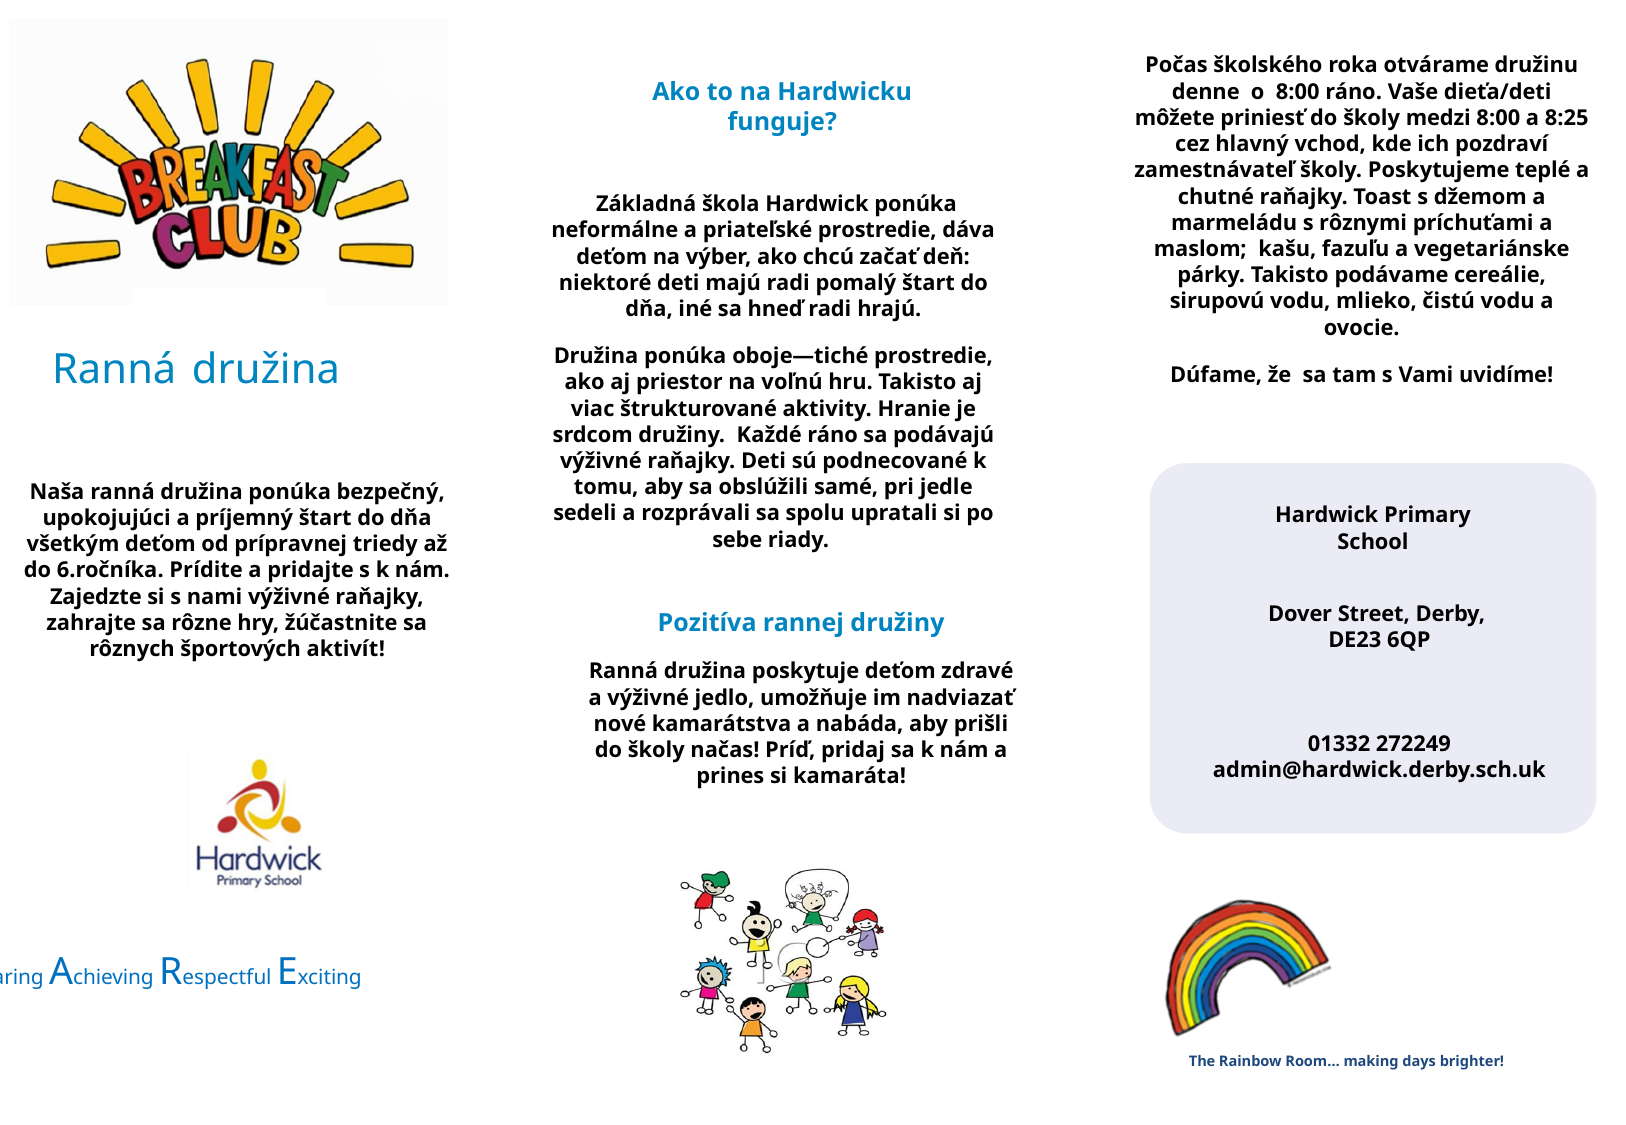

Počas školského roka otvárame družinu denne o 8:00 ráno. Vaše dieťa/deti môžete priniesť do školy medzi 8:00 a 8:25 cez hlavný vchod, kde ich pozdraví zamestnávateľ školy. Poskytujeme teplé a chutné raňajky. Toast s džemom a marmeládu s rôznymi príchuťami a maslom; kašu, fazuľu a vegetariánske párky. Takisto podávame cereálie, sirupovú vodu, mlieko, čistú vodu a ovocie.
Dúfame, že sa tam s Vami uvidíme!
Ako to na Hardwicku funguje?
 Základná škola Hardwick ponúka neformálne a priateľské prostredie, dáva deťom na výber, ako chcú začať deň: niektoré deti majú radi pomalý štart do dňa, iné sa hneď radi hrajú.
Družina ponúka oboje—tiché prostredie, ako aj priestor na voľnú hru. Takisto aj viac štrukturované aktivity. Hranie je srdcom družiny. Každé ráno sa podávajú výživné raňajky. Deti sú podnecované k tomu, aby sa obslúžili samé, pri jedle sedeli a rozprávali sa spolu upratali si po sebe riady.
Ranná družina
Naša ranná družina ponúka bezpečný, upokojujúci a príjemný štart do dňa všetkým deťom od prípravnej triedy až do 6.ročníka. Prídite a pridajte s k nám. Zajedzte si s nami výživné raňajky, zahrajte sa rôzne hry, žúčastnite sa rôznych športových aktivít!
Hardwick Primary School
Dover Street, Derby,
DE23 6QP
Pozitíva rannej družiny
Ranná družina poskytuje deťom zdravé a výživné jedlo, umožňuje im nadviazať nové kamarátstva a nabáda, aby prišli do školy načas! Príď, pridaj sa k nám a prines si kamaráta!
01332 272249
admin@hardwick.derby.sch.uk
Caring Achieving Respectful Exciting
The Rainbow Room… making days brighter!